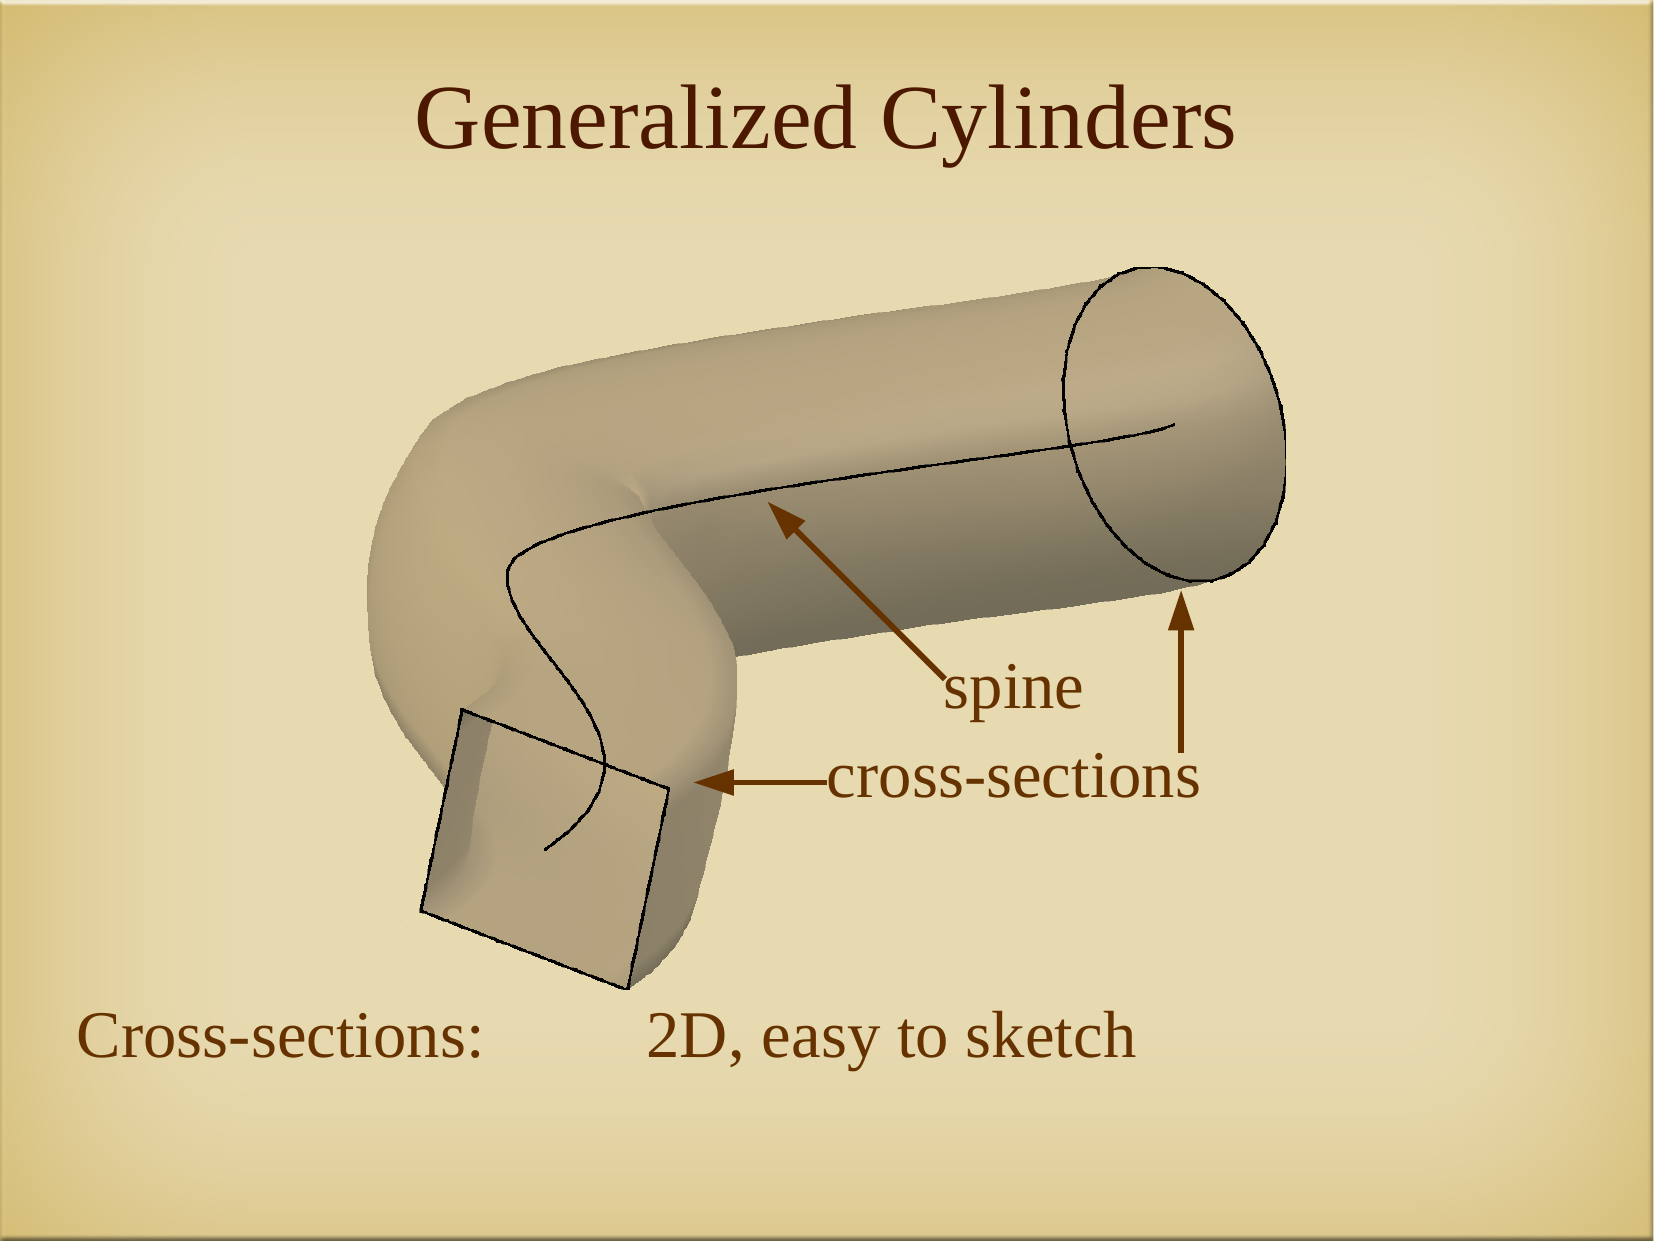

# Generalized Cylinders
Cross-sections:			2D, easy to sketch
spine
cross-sections